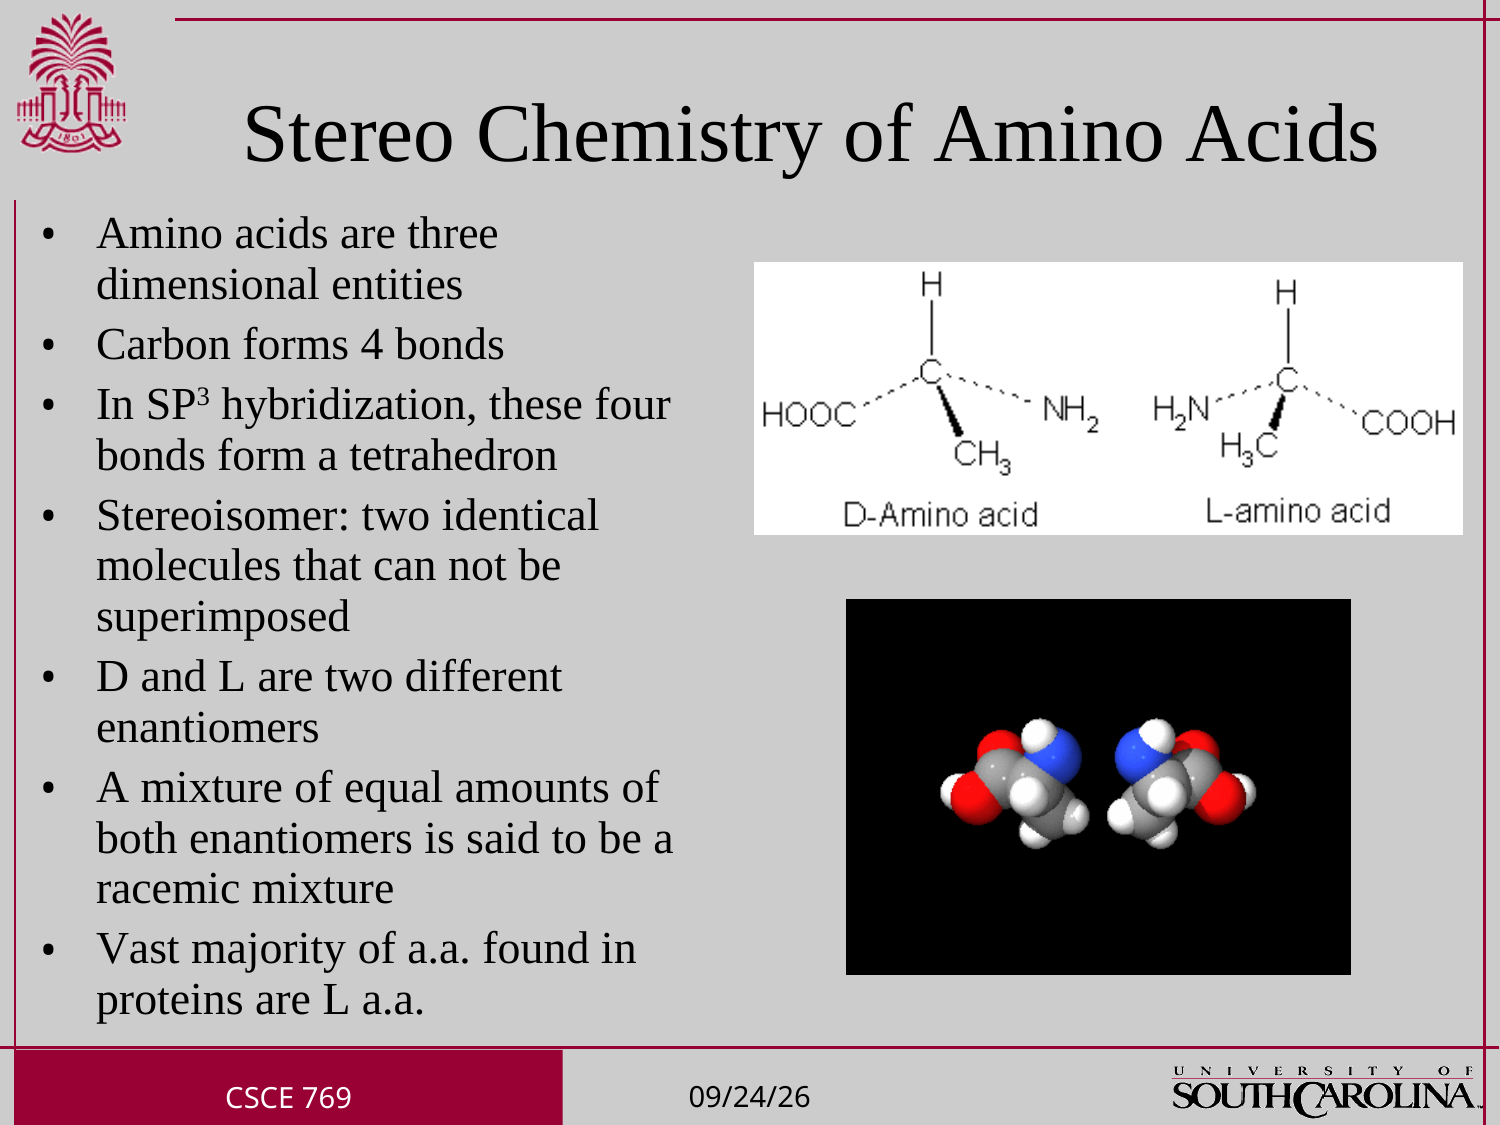

# Stereo Chemistry of Amino Acids
Amino acids are three dimensional entities
Carbon forms 4 bonds
In SP3 hybridization, these four bonds form a tetrahedron
Stereoisomer: two identical molecules that can not be superimposed
D and L are two different enantiomers
A mixture of equal amounts of both enantiomers is said to be a racemic mixture
Vast majority of a.a. found in proteins are L a.a.